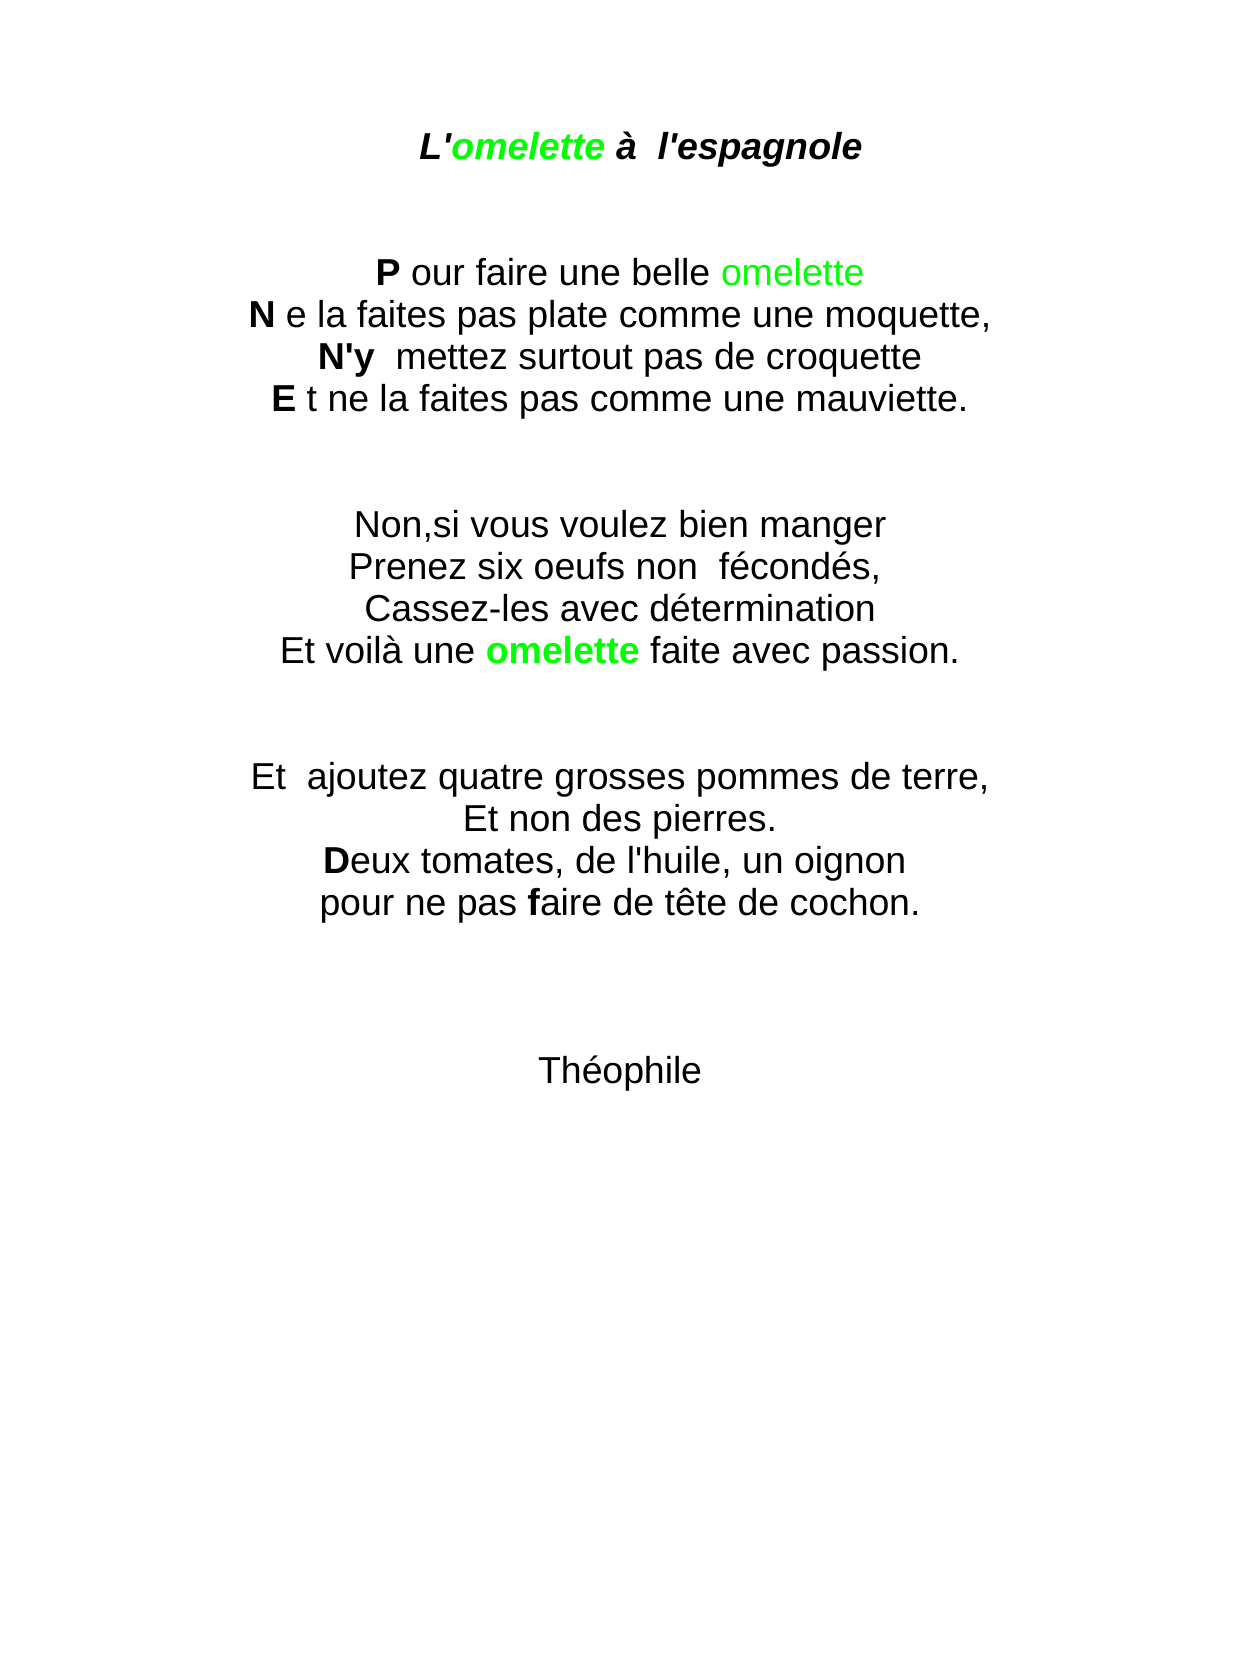

L'omelette à l'espagnole
P our faire une belle omelette
N e la faites pas plate comme une moquette,
N'y mettez surtout pas de croquette
E t ne la faites pas comme une mauviette.
Non,si vous voulez bien manger
Prenez six oeufs non fécondés,
Cassez-les avec détermination
Et voilà une omelette faite avec passion.
Et ajoutez quatre grosses pommes de terre,
Et non des pierres.
Deux tomates, de l'huile, un oignon
pour ne pas faire de tête de cochon.
Théophile